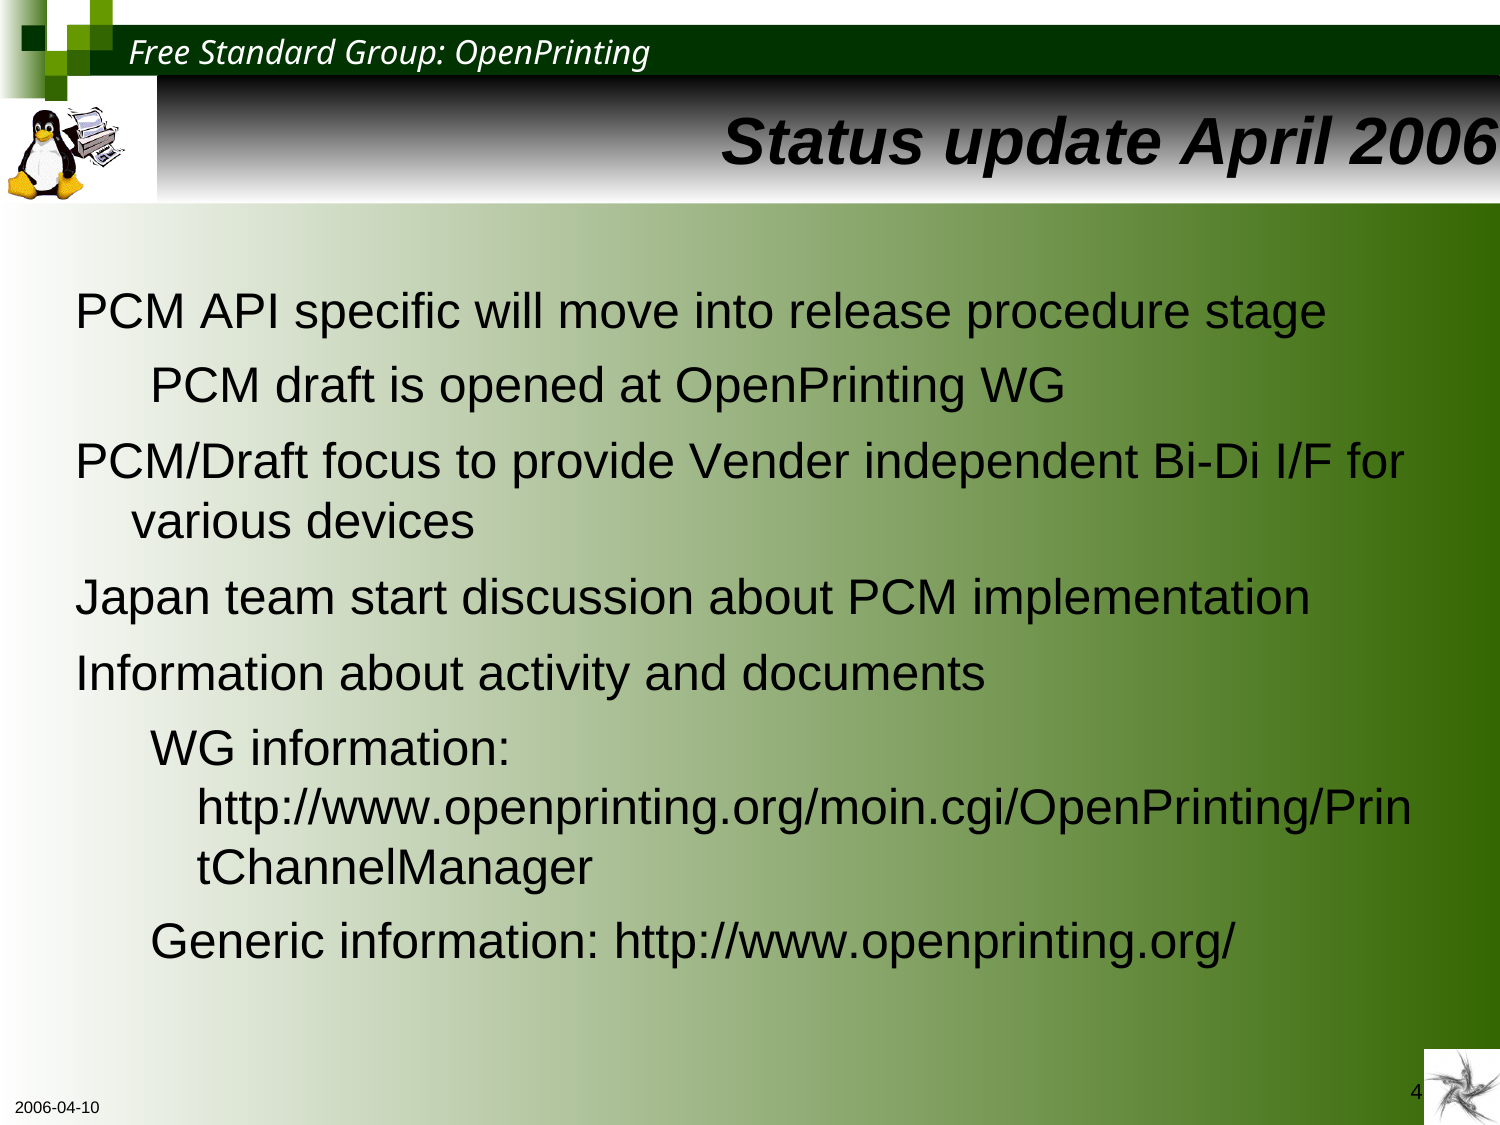

# Status update April 2006
PCM API specific will move into release procedure stage
PCM draft is opened at OpenPrinting WG
PCM/Draft focus to provide Vender independent Bi-Di I/F for various devices
Japan team start discussion about PCM implementation
Information about activity and documents
WG information: http://www.openprinting.org/moin.cgi/OpenPrinting/PrintChannelManager
Generic information: http://www.openprinting.org/